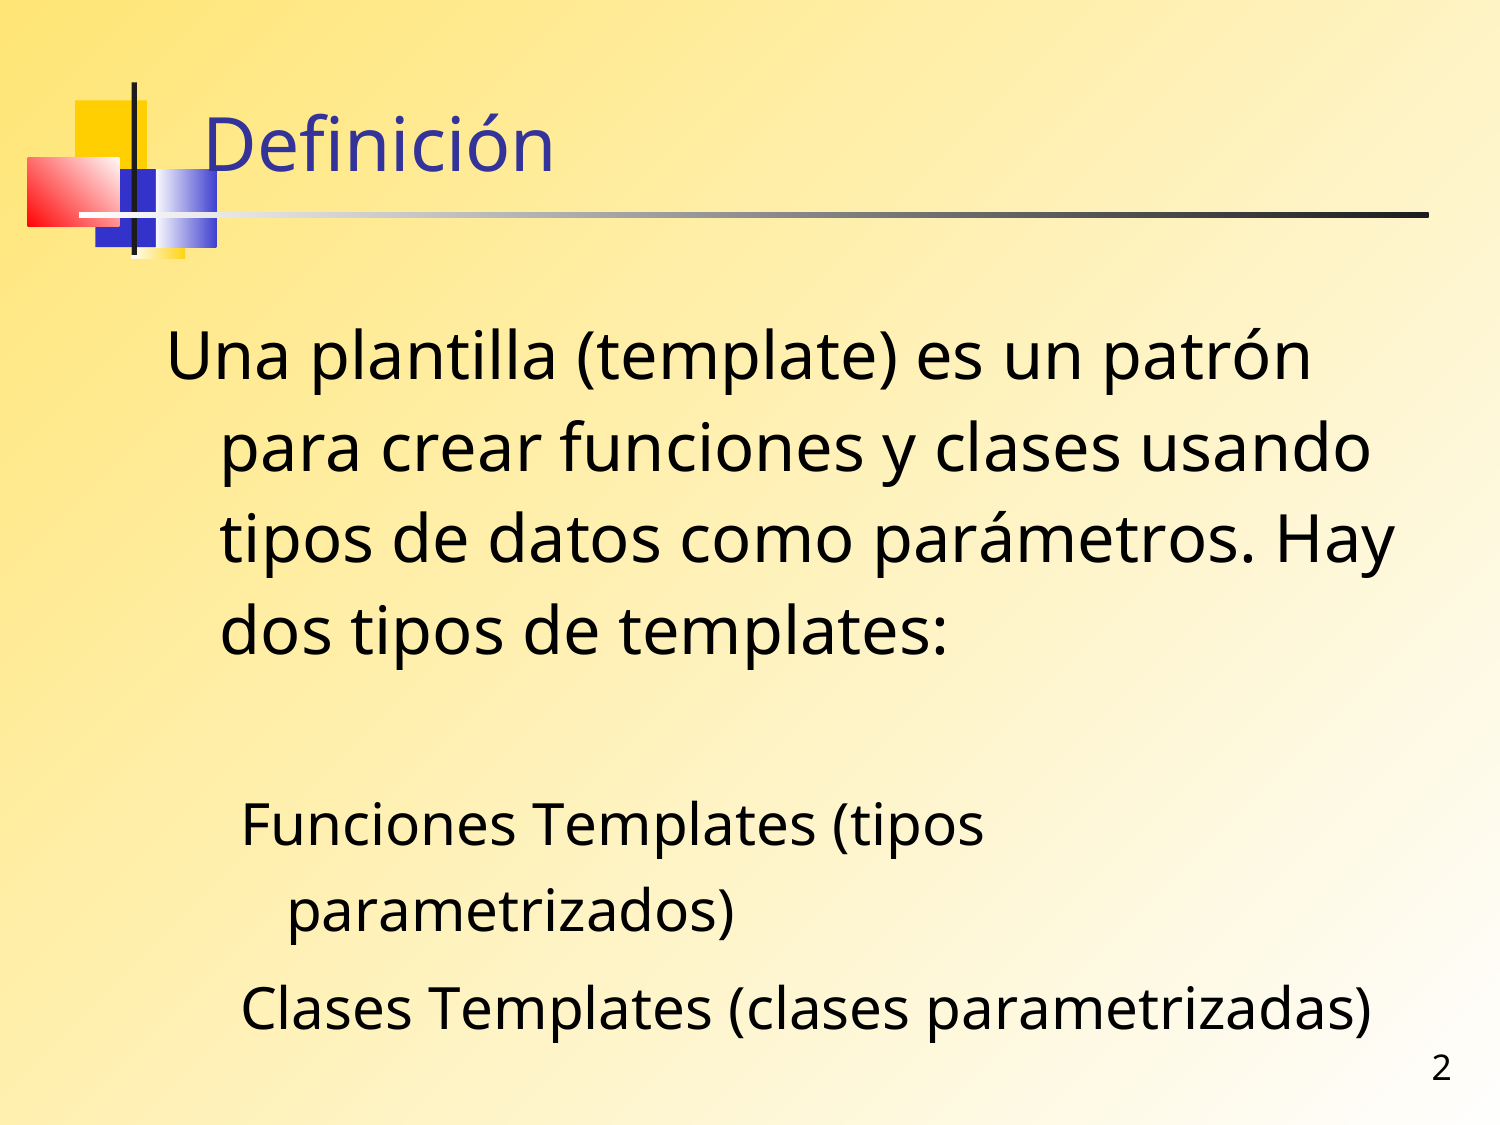

# Definición
Una plantilla (template) es un patrón para crear funciones y clases usando tipos de datos como parámetros. Hay dos tipos de templates:
Funciones Templates (tipos parametrizados)‏
Clases Templates (clases parametrizadas)‏
2